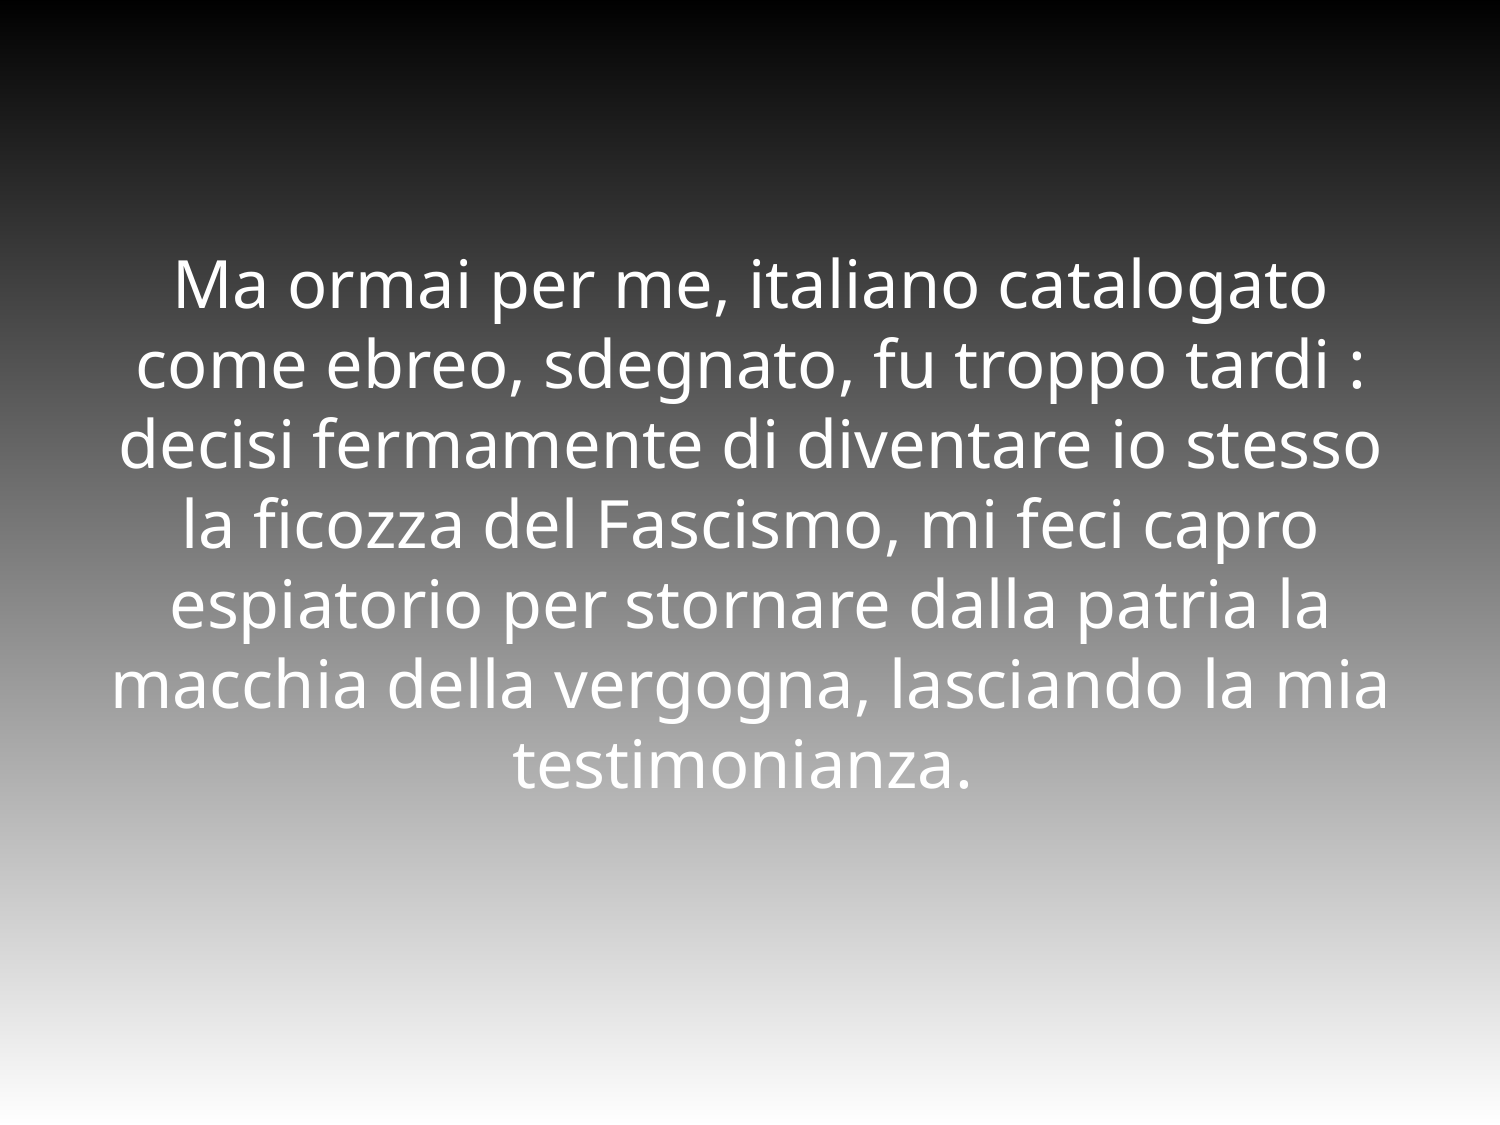

# Ma ormai per me, italiano catalogato come ebreo, sdegnato, fu troppo tardi : decisi fermamente di diventare io stesso la ficozza del Fascismo, mi feci capro espiatorio per stornare dalla patria la macchia della vergogna, lasciando la mia testimonianza.